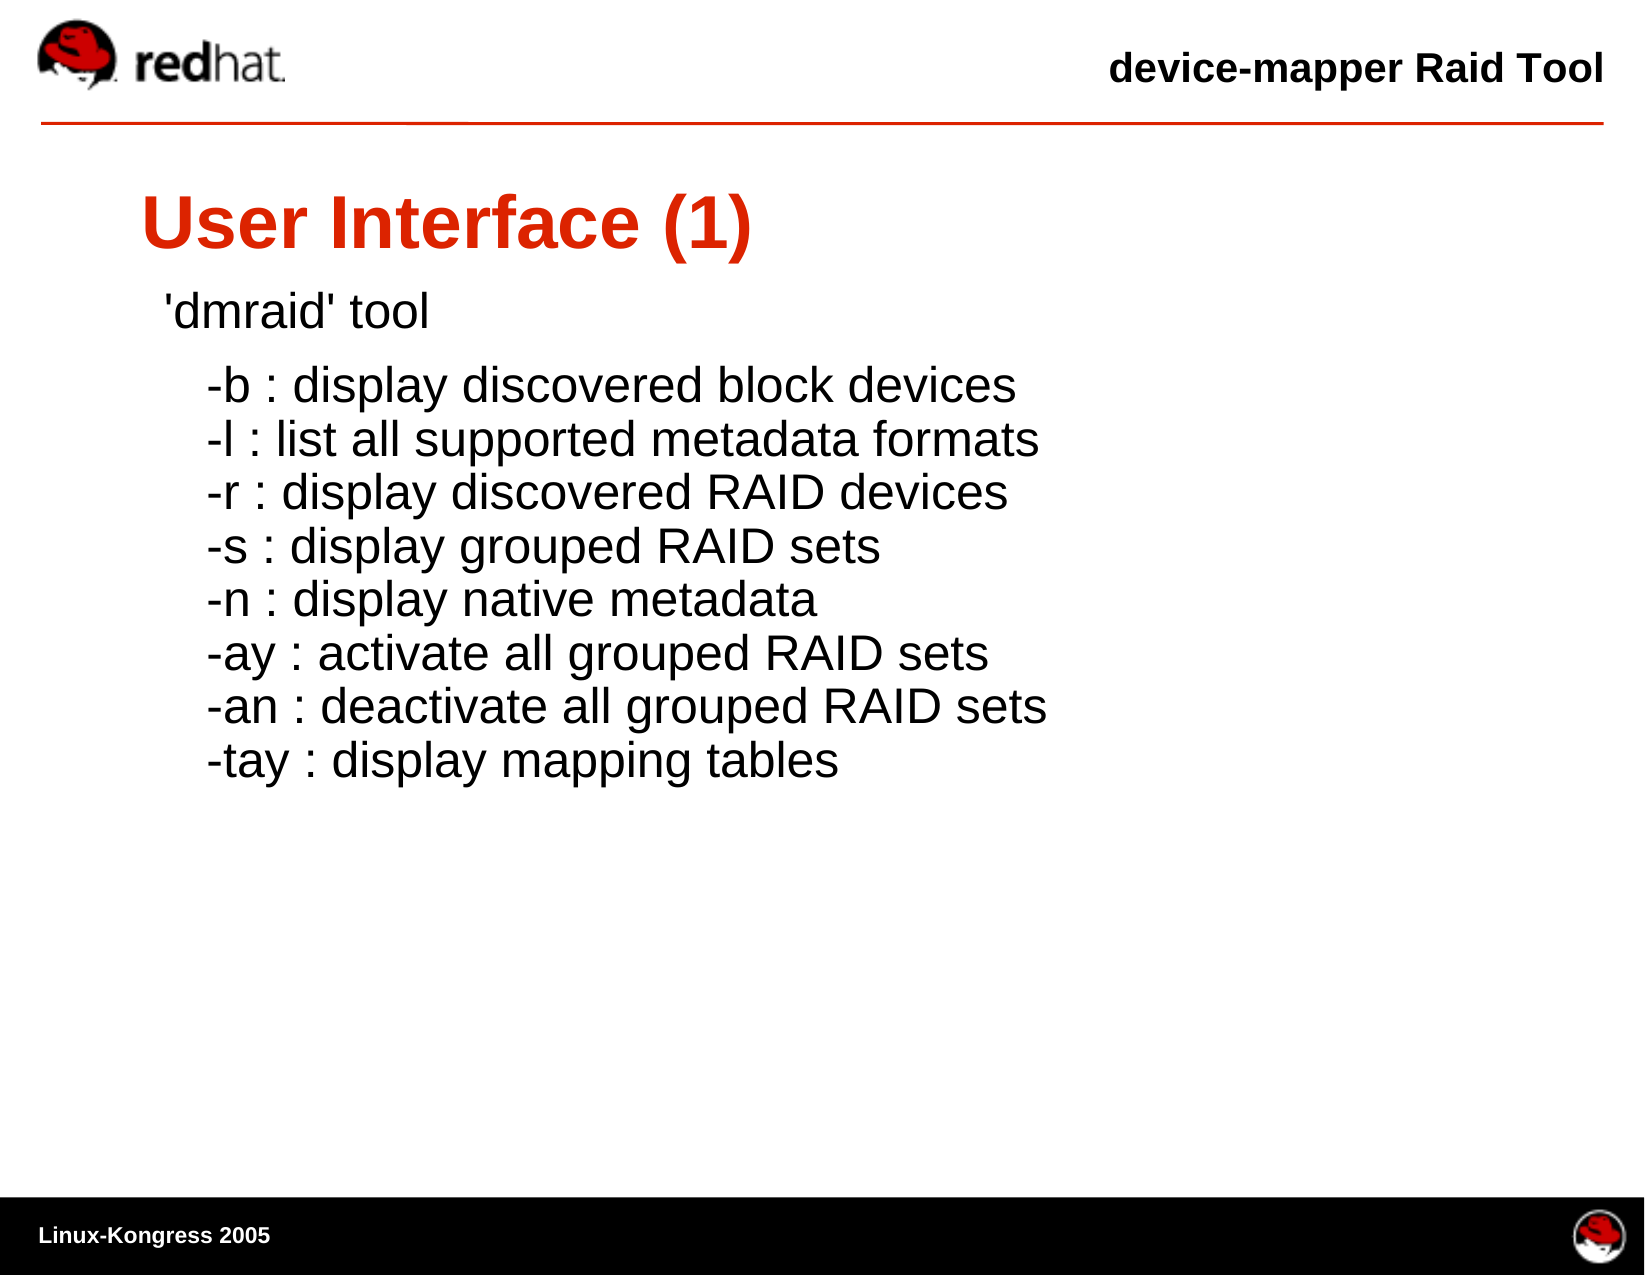

device-mapper Raid Tool
User Interface (1)
 'dmraid' tool
 -b : display discovered block devices
 -l : list all supported metadata formats
 -r : display discovered RAID devices
 -s : display grouped RAID sets
 -n : display native metadata
 -ay : activate all grouped RAID sets
 -an : deactivate all grouped RAID sets
 -tay : display mapping tables
Linux-Kongress 2005